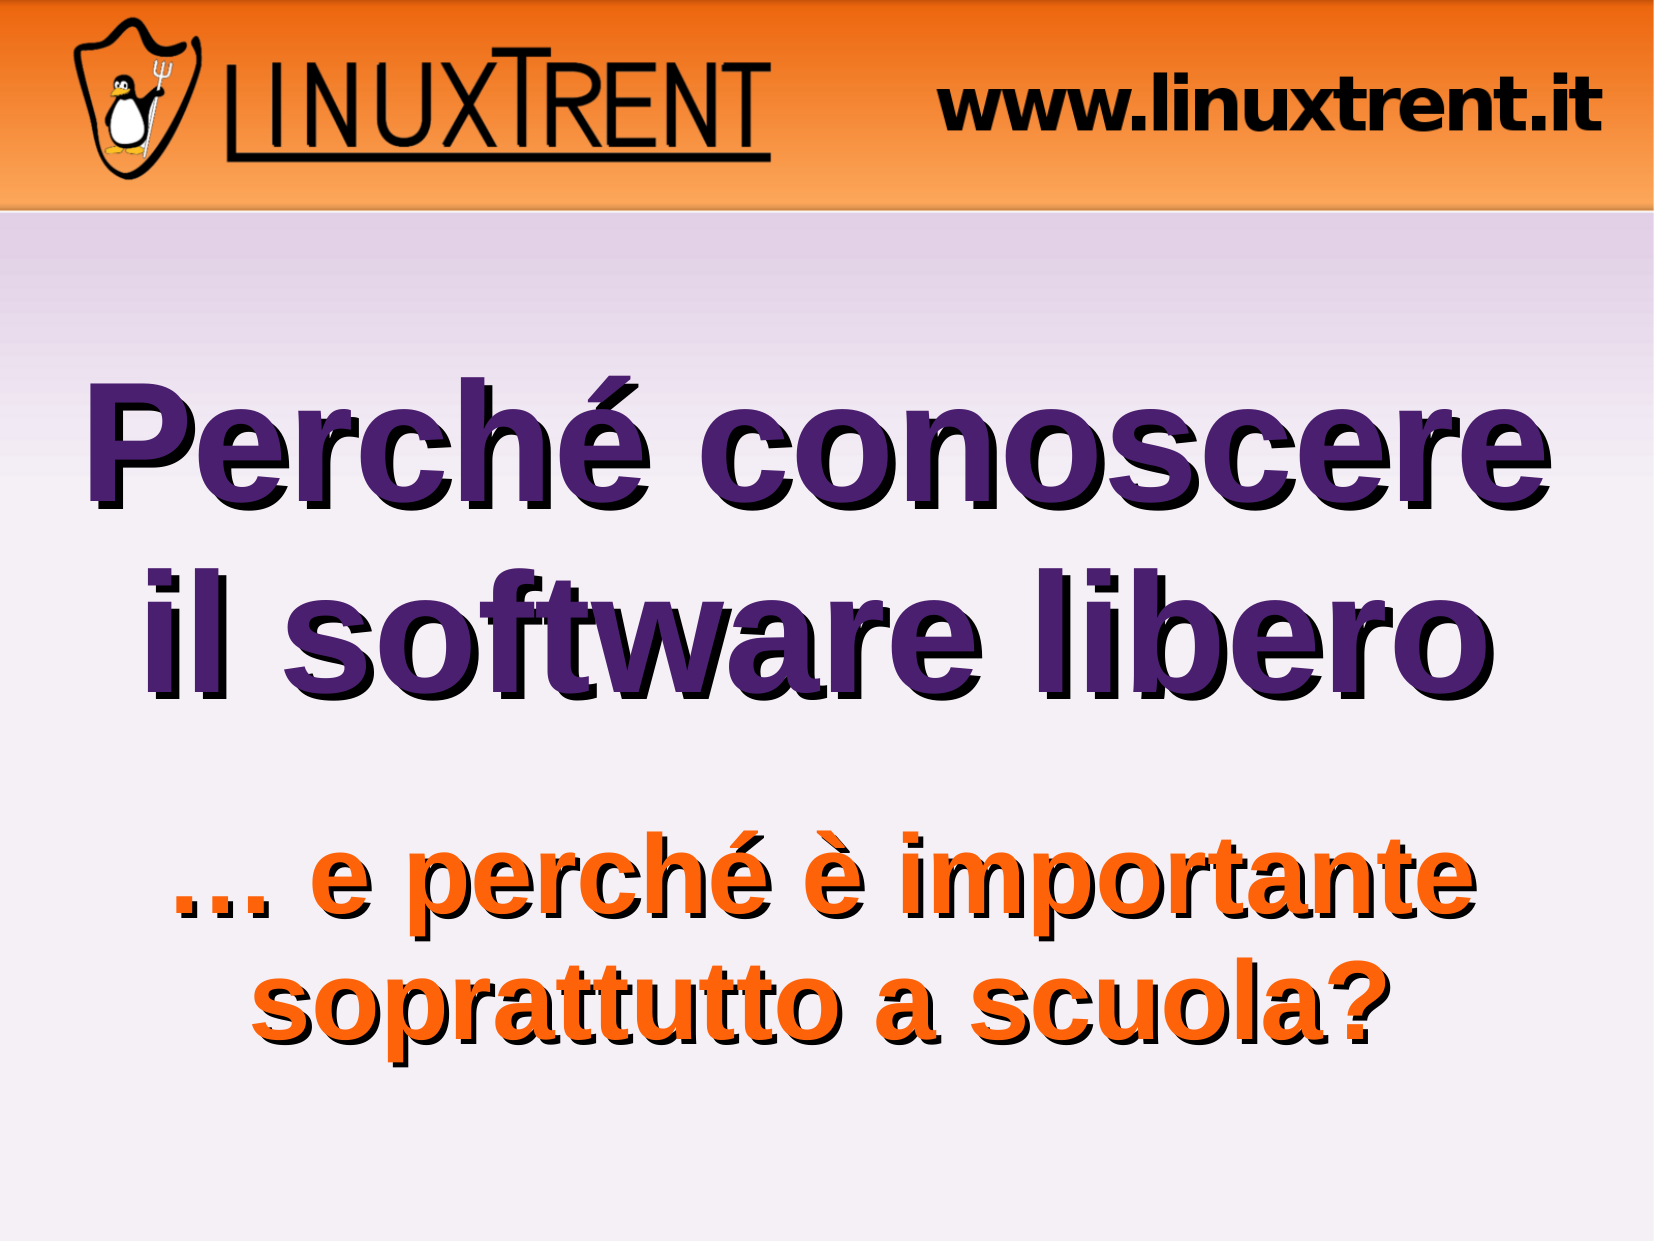

Perché conoscere il software libero
# … e perché è importante soprattutto a scuola?